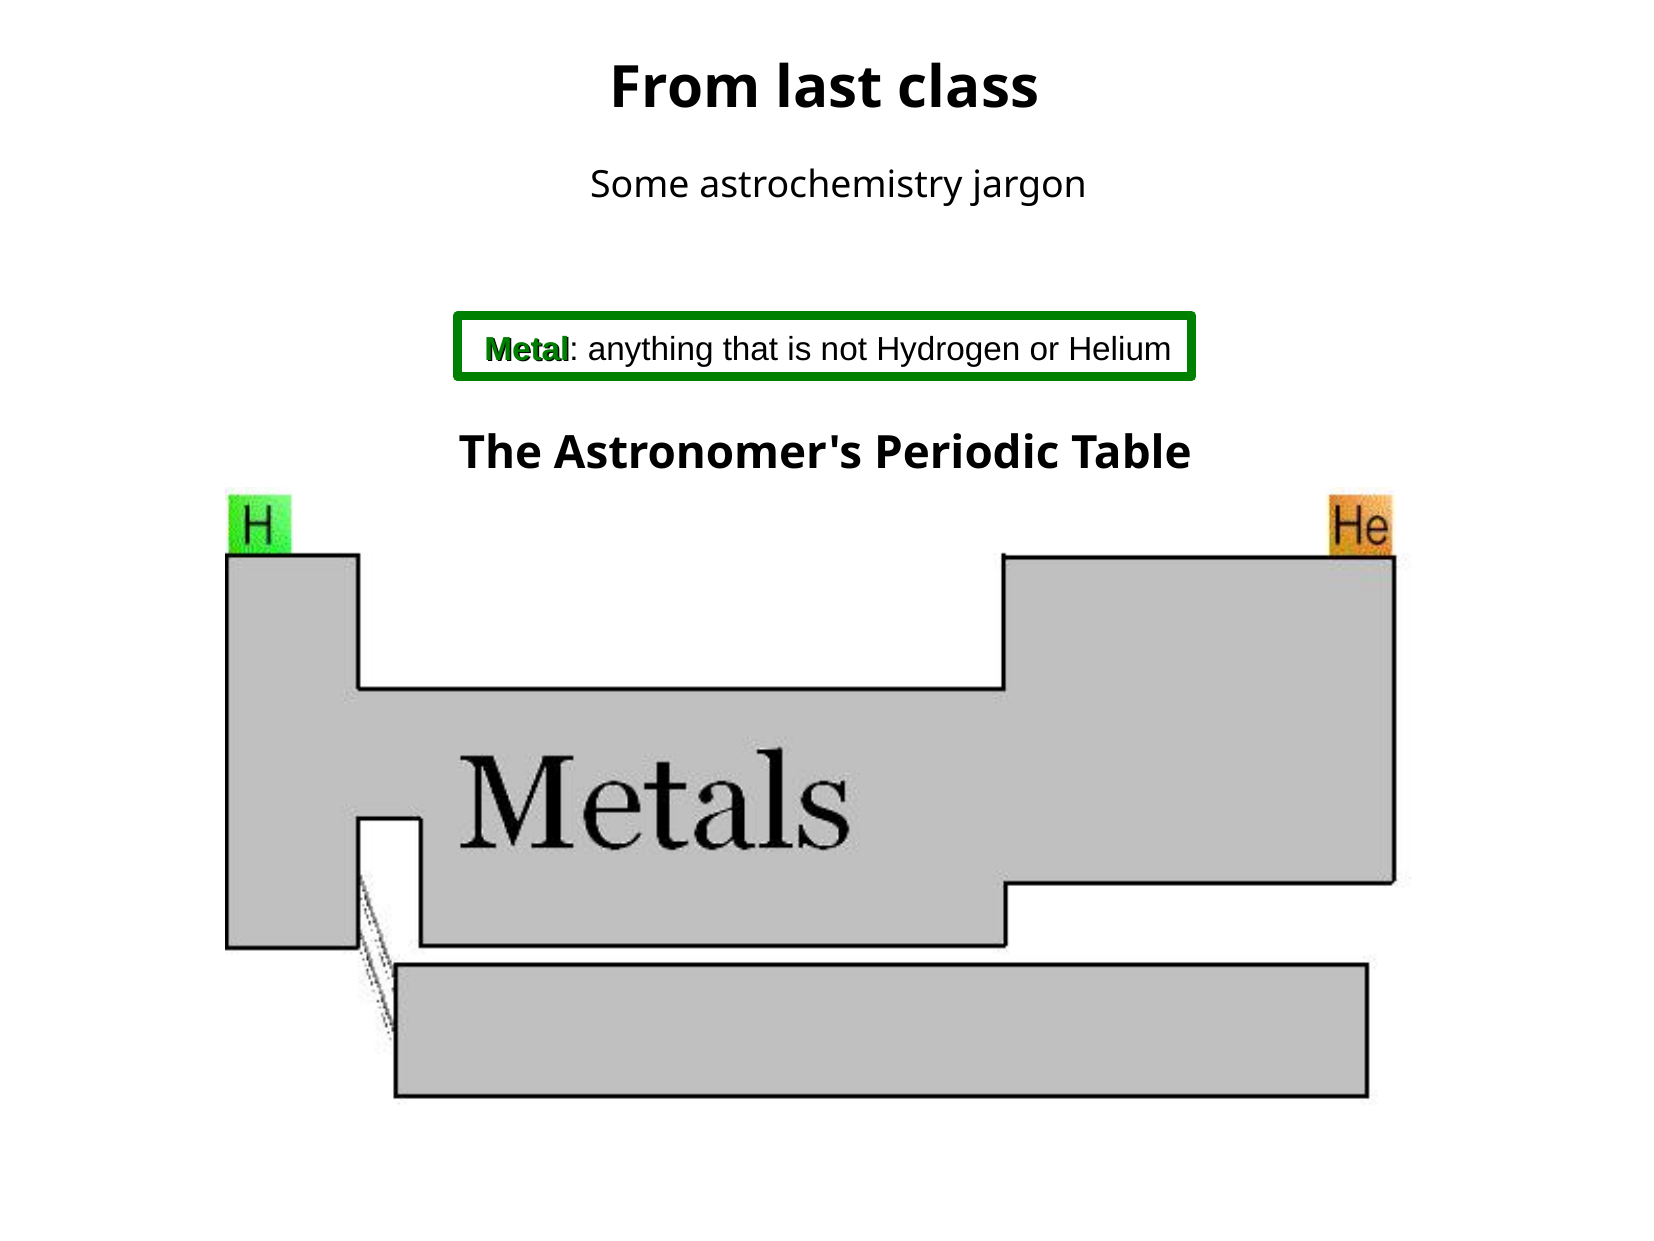

From last class
Some astrochemistry jargon
Metal: anything that is not Hydrogen or Helium
The Astronomer's Periodic Table
Metallicity
Iron abundance (normalized to solar)
Sun: [Fe/H] = 0.0
⊙